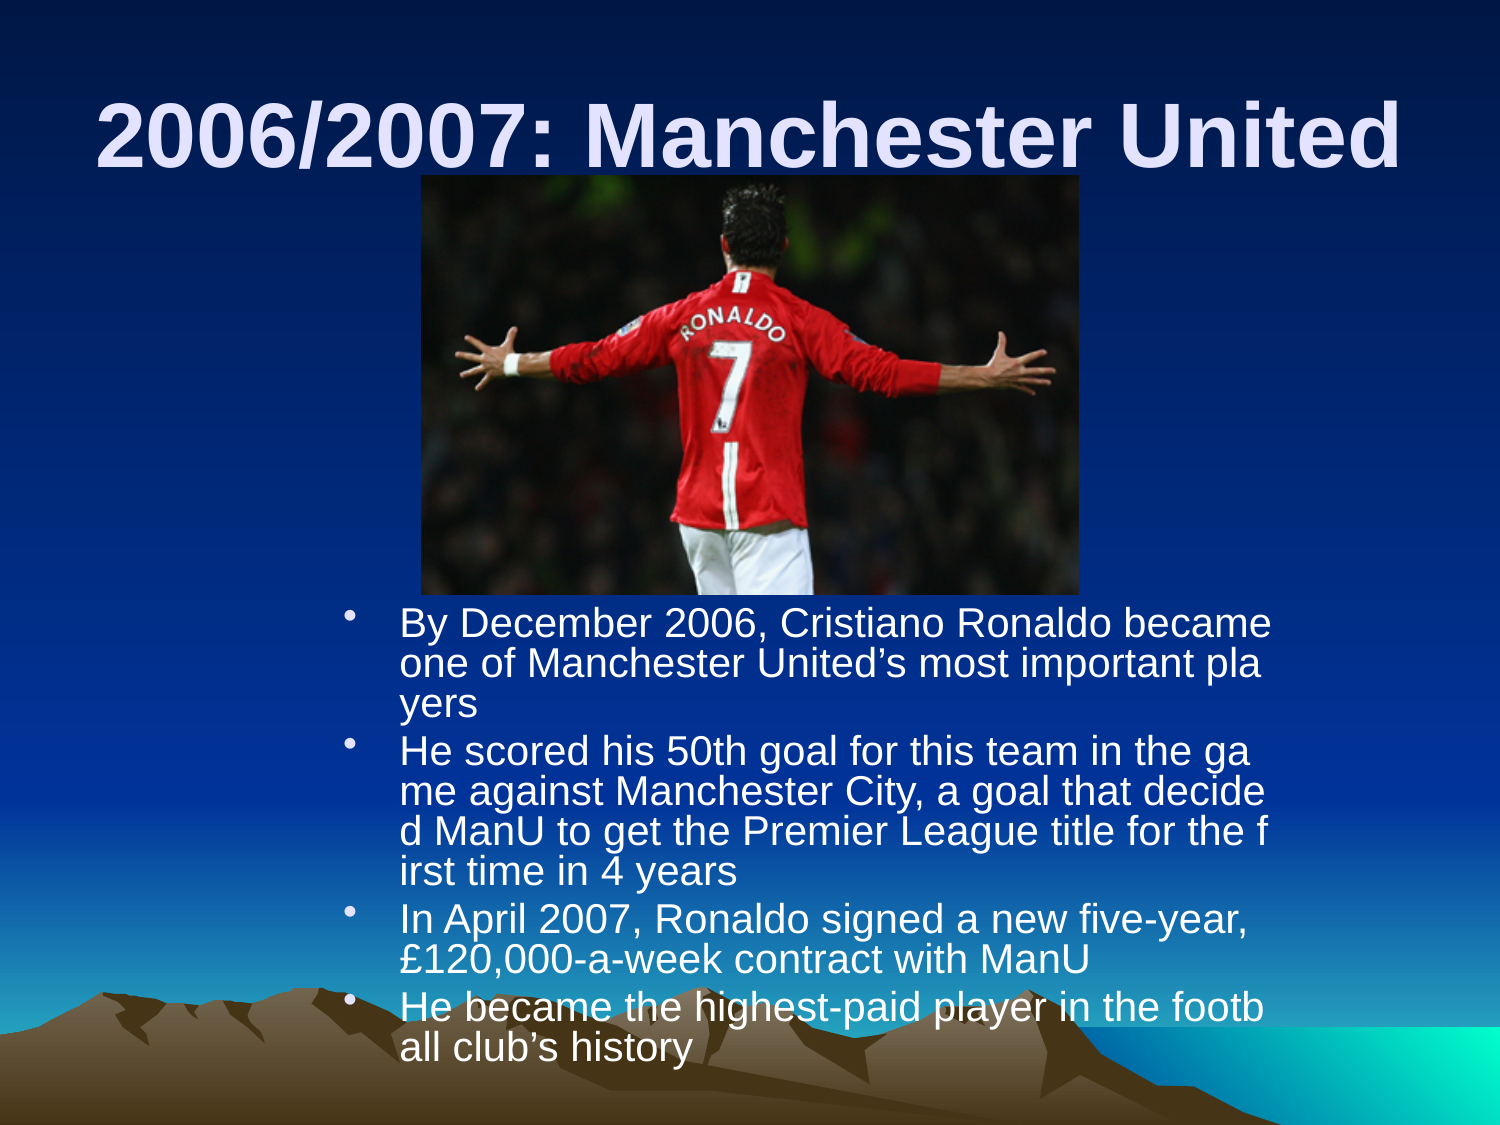

# 2006/2007: Manchester United
By December 2006, Cristiano Ronaldo became one of Manchester United’s most important players
He scored his 50th goal for this team in the game against Manchester City, a goal that decided ManU to get the Premier League title for the first time in 4 years
In April 2007, Ronaldo signed a new five-year, £120,000-a-week contract with ManU
He became the highest-paid player in the football club’s history